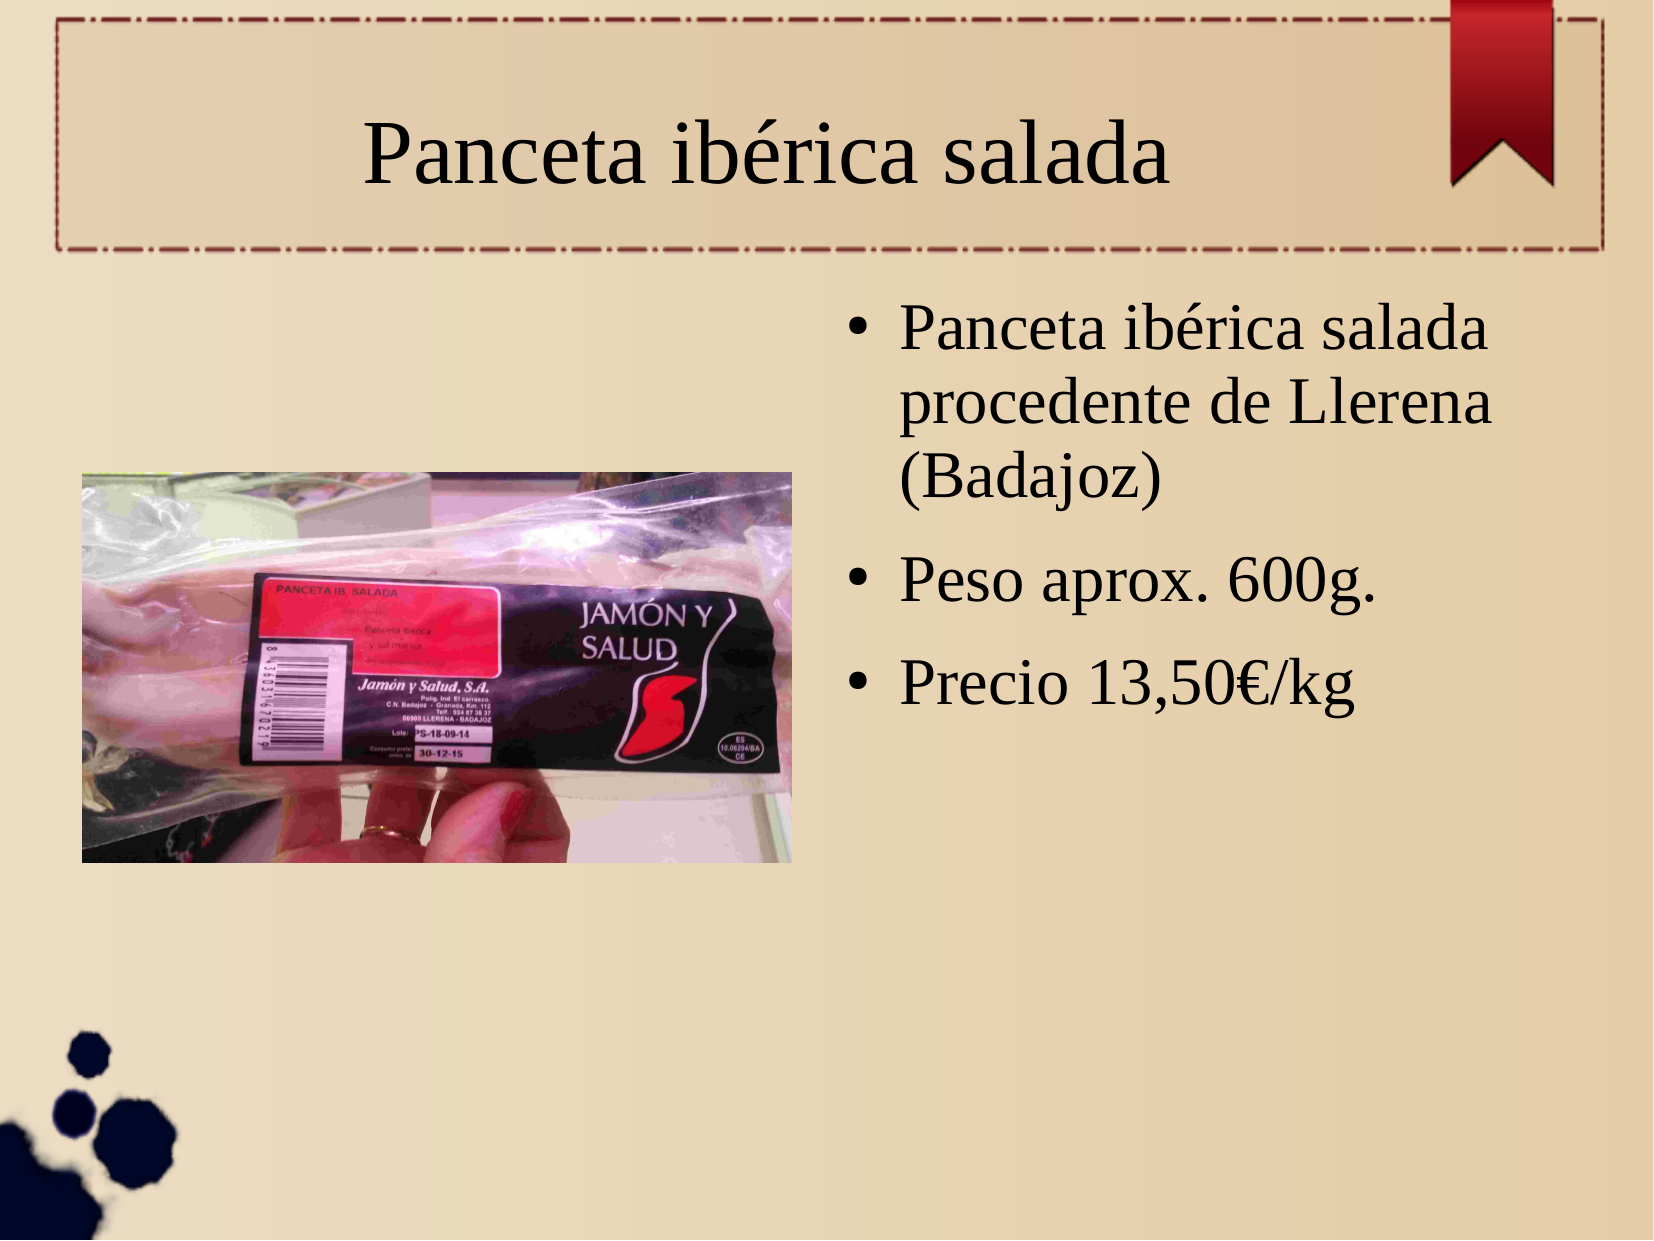

# Panceta ibérica salada
Panceta ibérica salada procedente de Llerena (Badajoz)
Peso aprox. 600g.
Precio 13,50€/kg